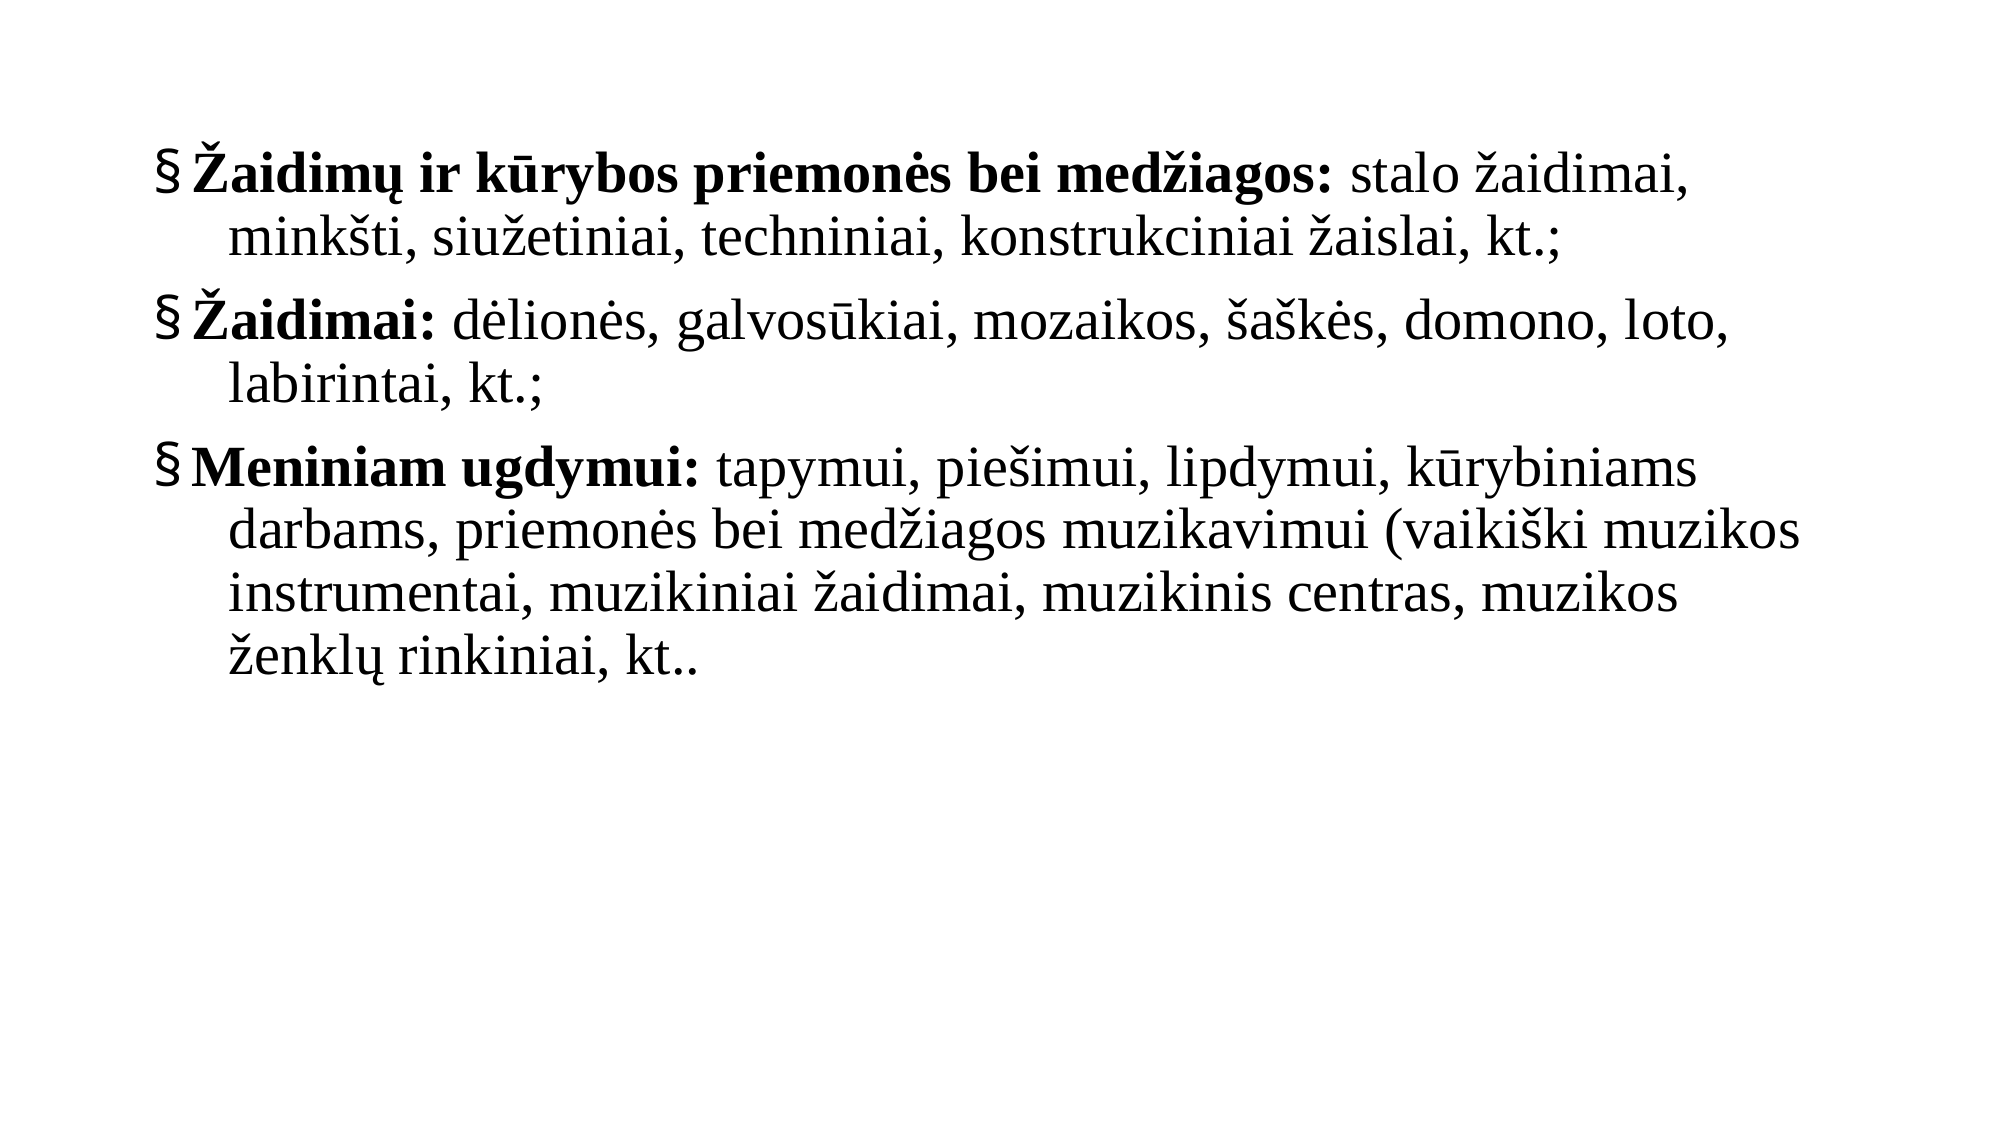

# Žaidimų ir kūrybos priemonės bei medžiagos: stalo žaidimai, minkšti, siužetiniai, techniniai, konstrukciniai žaislai, kt.;
Žaidimai: dėlionės, galvosūkiai, mozaikos, šaškės, domono, loto, labirintai, kt.;
Meniniam ugdymui: tapymui, piešimui, lipdymui, kūrybiniams darbams, priemonės bei medžiagos muzikavimui (vaikiški muzikos instrumentai, muzikiniai žaidimai, muzikinis centras, muzikos ženklų rinkiniai, kt..